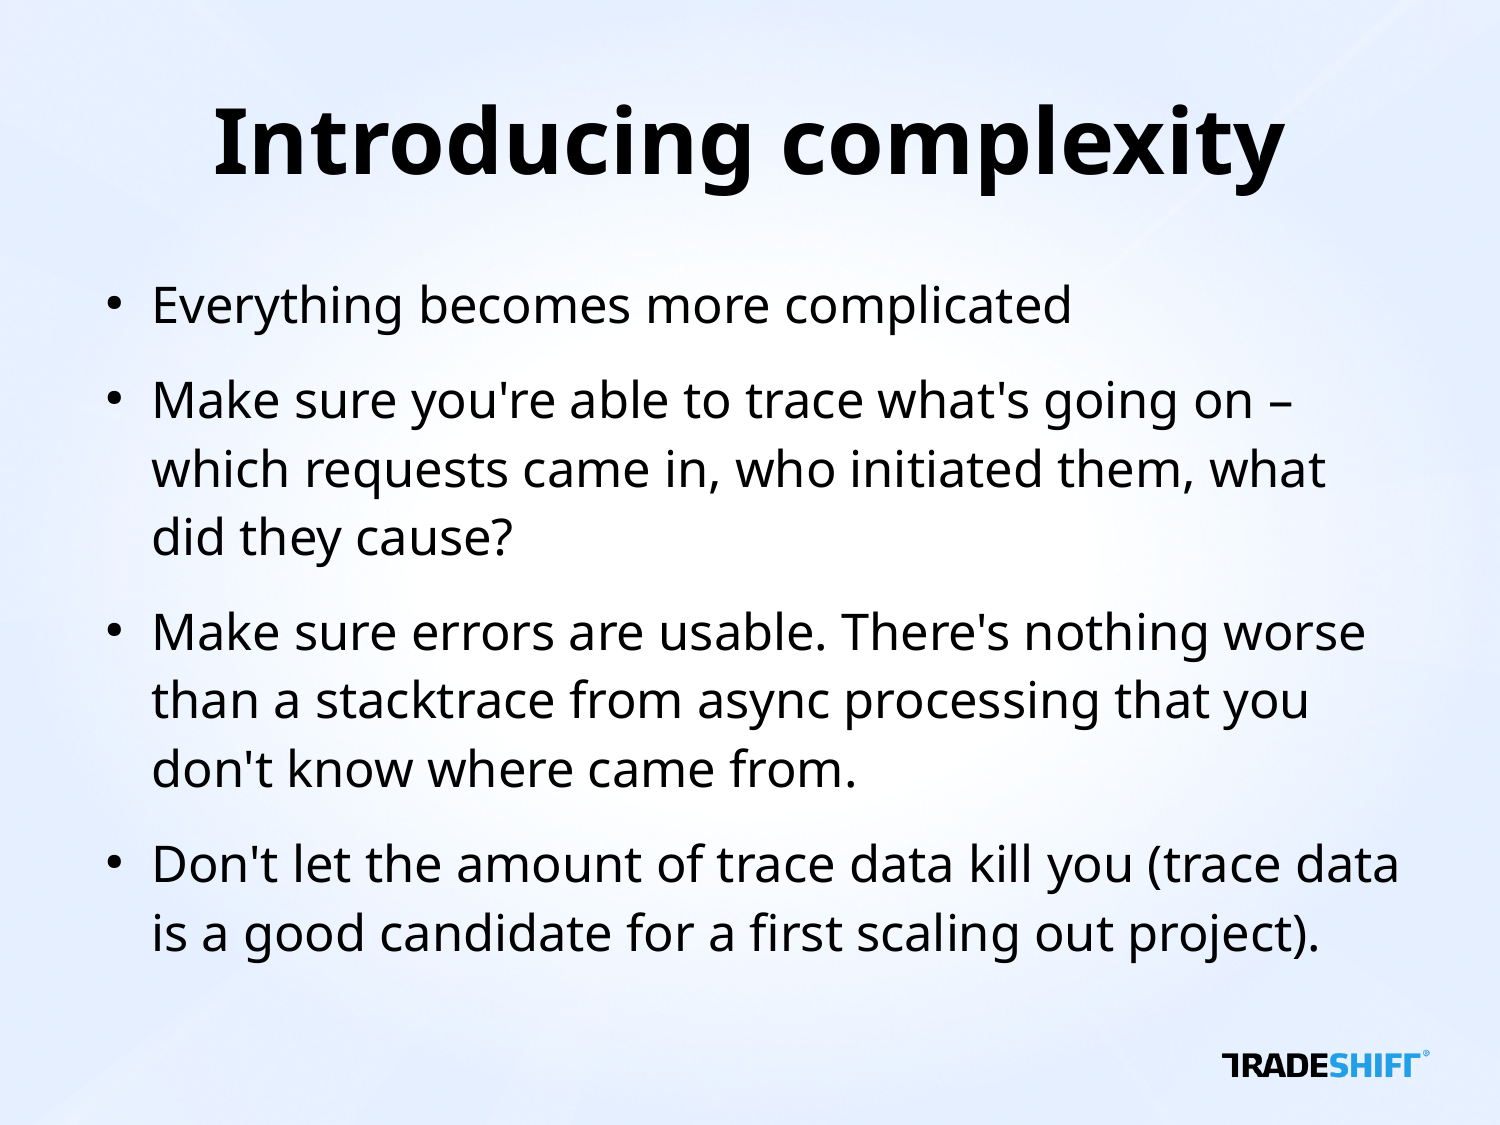

# Introducing complexity
Everything becomes more complicated
Make sure you're able to trace what's going on – which requests came in, who initiated them, what did they cause?
Make sure errors are usable. There's nothing worse than a stacktrace from async processing that you don't know where came from.
Don't let the amount of trace data kill you (trace data is a good candidate for a first scaling out project).